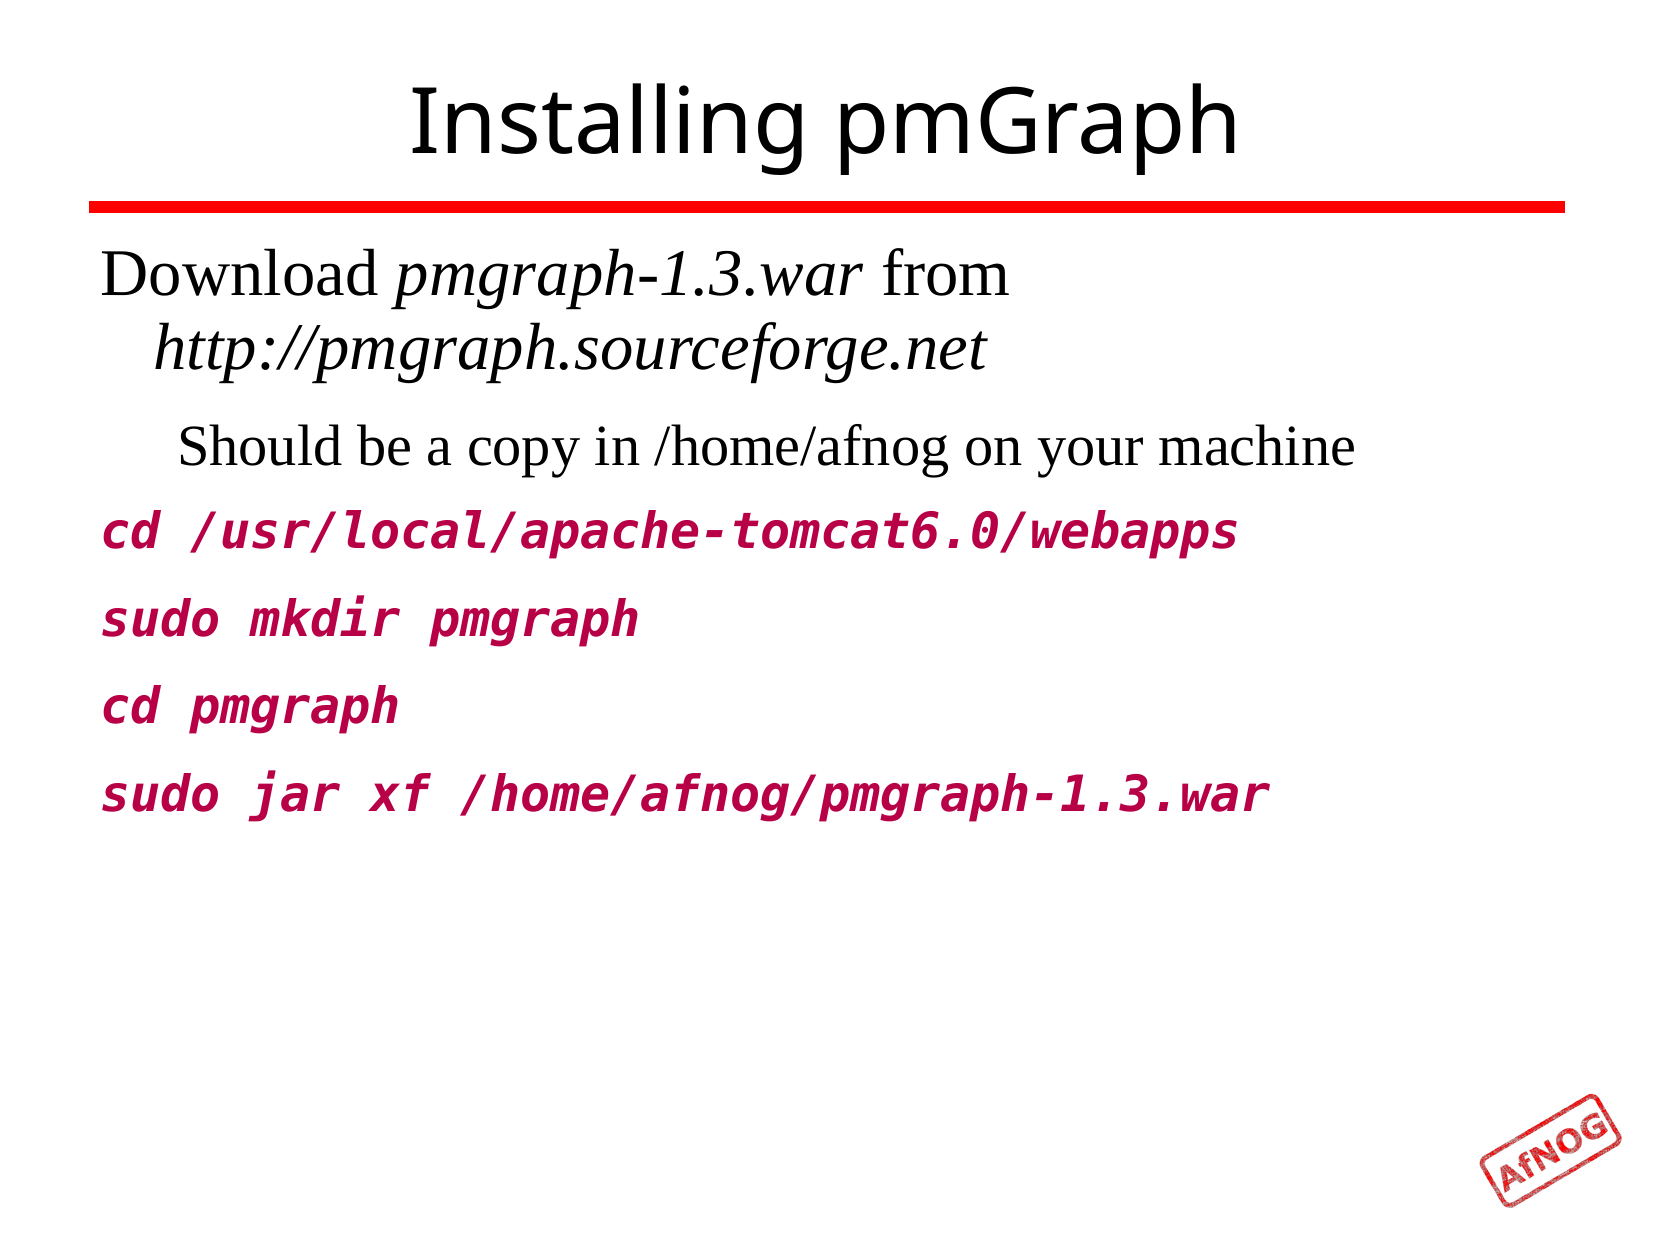

# Installing pmGraph
Download pmgraph-1.3.war from http://pmgraph.sourceforge.net
Should be a copy in /home/afnog on your machine
cd /usr/local/apache-tomcat6.0/webapps
sudo mkdir pmgraph
cd pmgraph
sudo jar xf /home/afnog/pmgraph-1.3.war